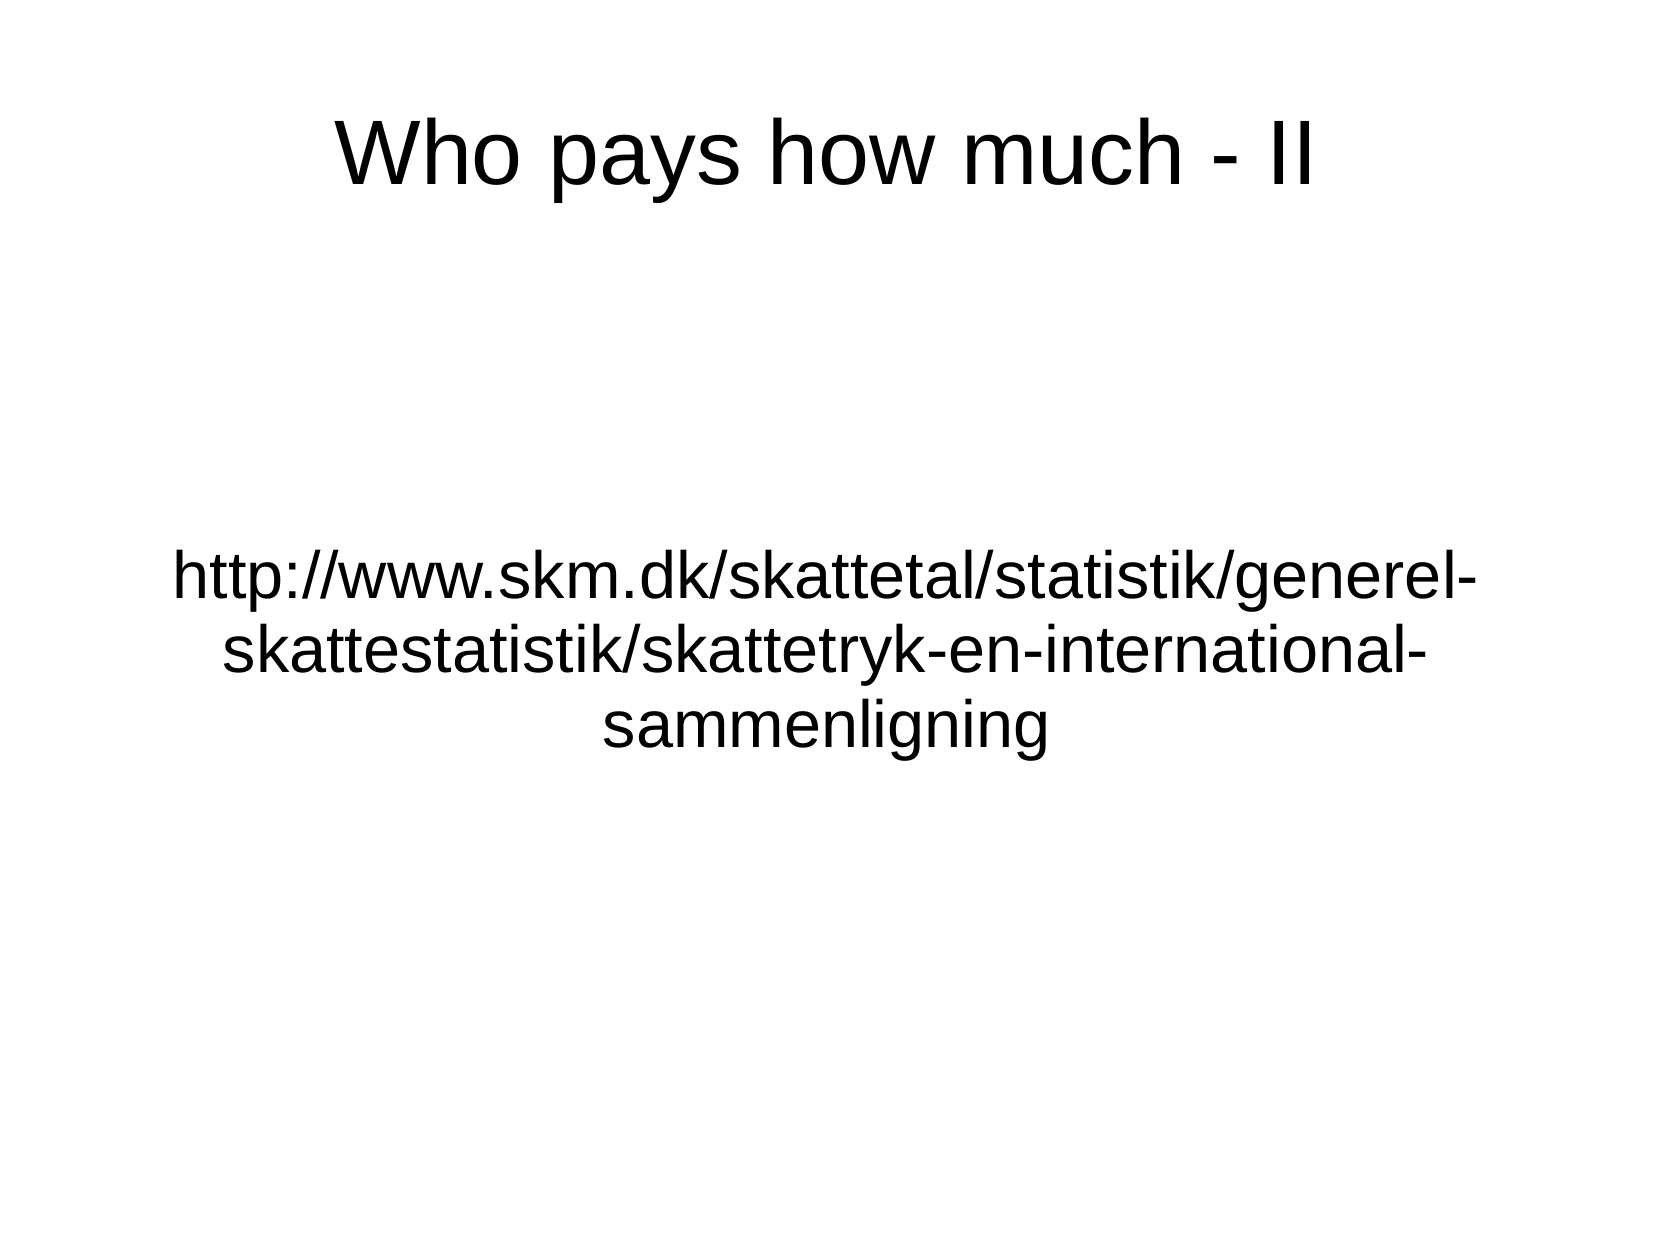

# Who pays how much - II
http://www.skm.dk/skattetal/statistik/generel-skattestatistik/skattetryk-en-international-sammenligning